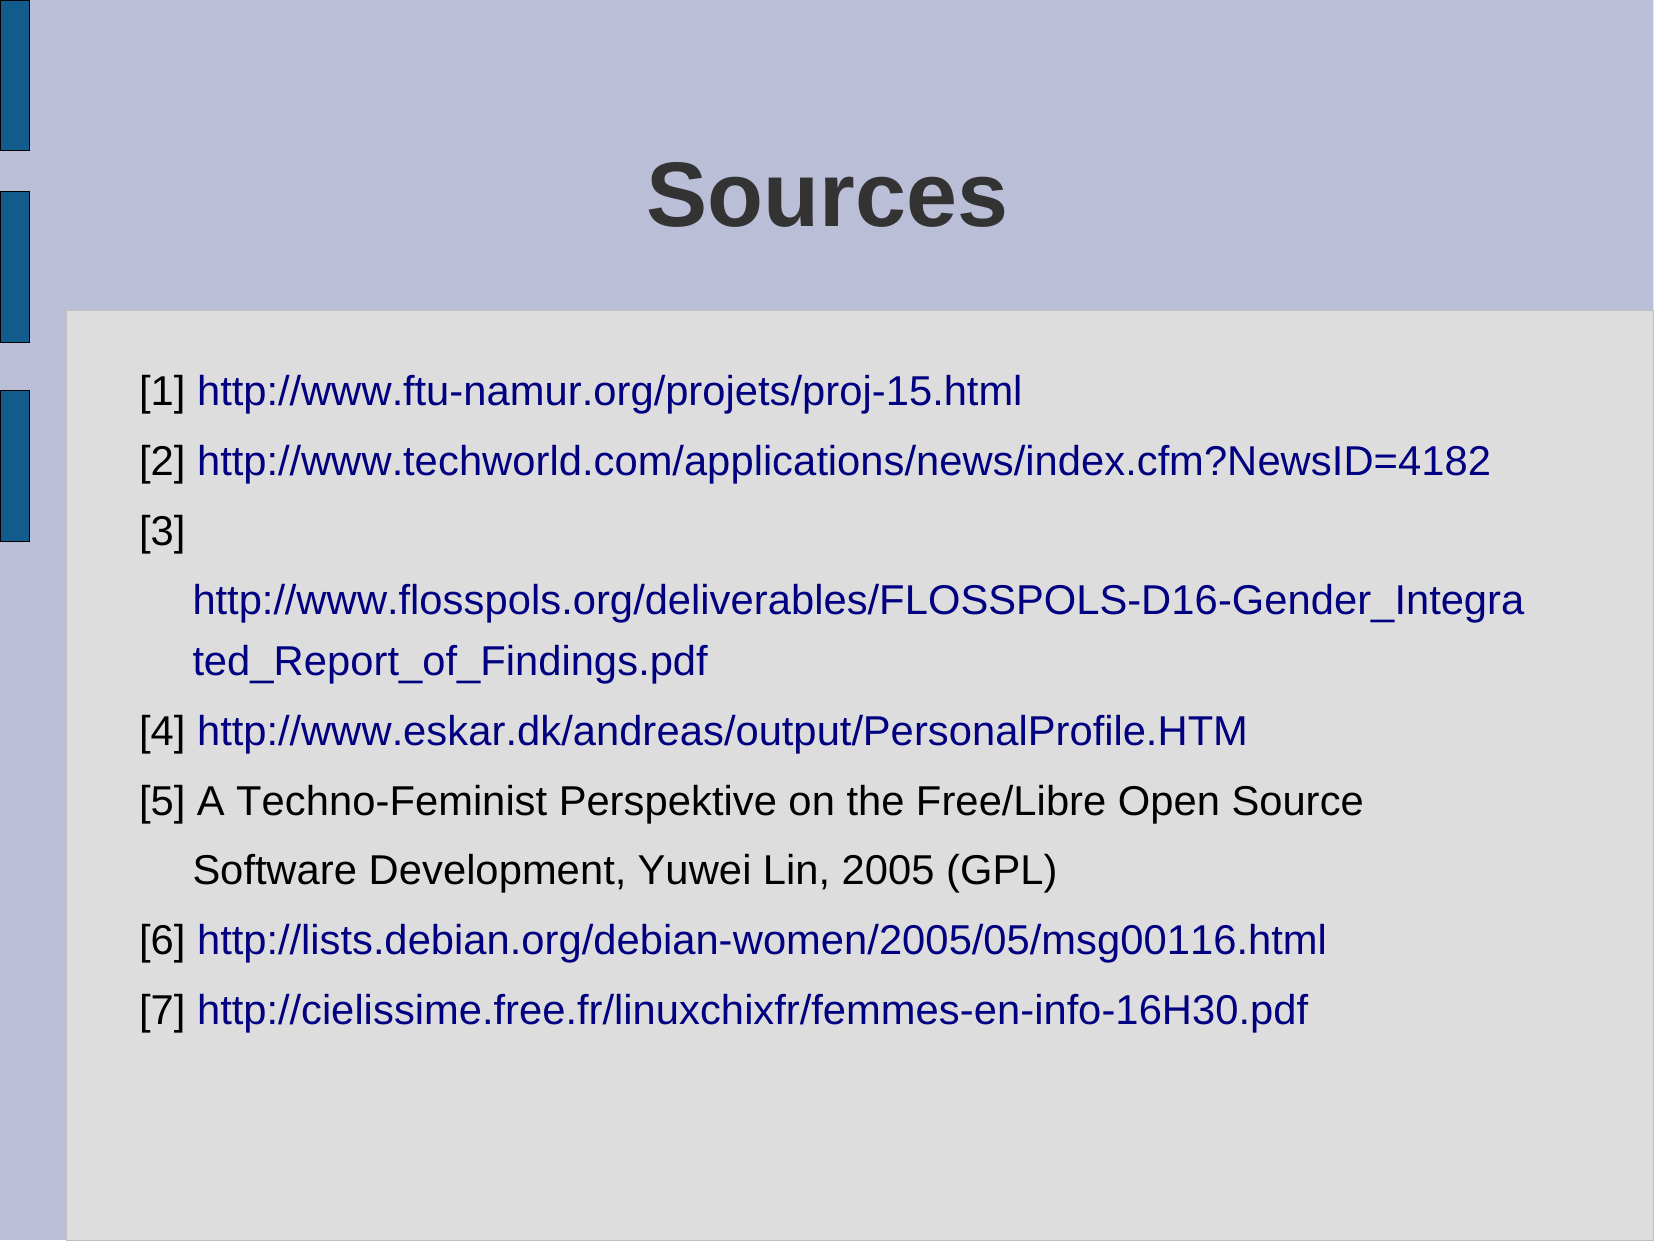

# Sources
[1] http://www.ftu-namur.org/projets/proj-15.html
[2] http://www.techworld.com/applications/news/index.cfm?NewsID=4182
[3] http://www.flosspols.org/deliverables/FLOSSPOLS-D16-Gender_Integrated_Report_of_Findings.pdf
[4] http://www.eskar.dk/andreas/output/PersonalProfile.HTM
[5] A Techno-Feminist Perspektive on the Free/Libre Open Source Software Development, Yuwei Lin, 2005 (GPL)
[6] http://lists.debian.org/debian-women/2005/05/msg00116.html
[7] http://cielissime.free.fr/linuxchixfr/femmes-en-info-16H30.pdf